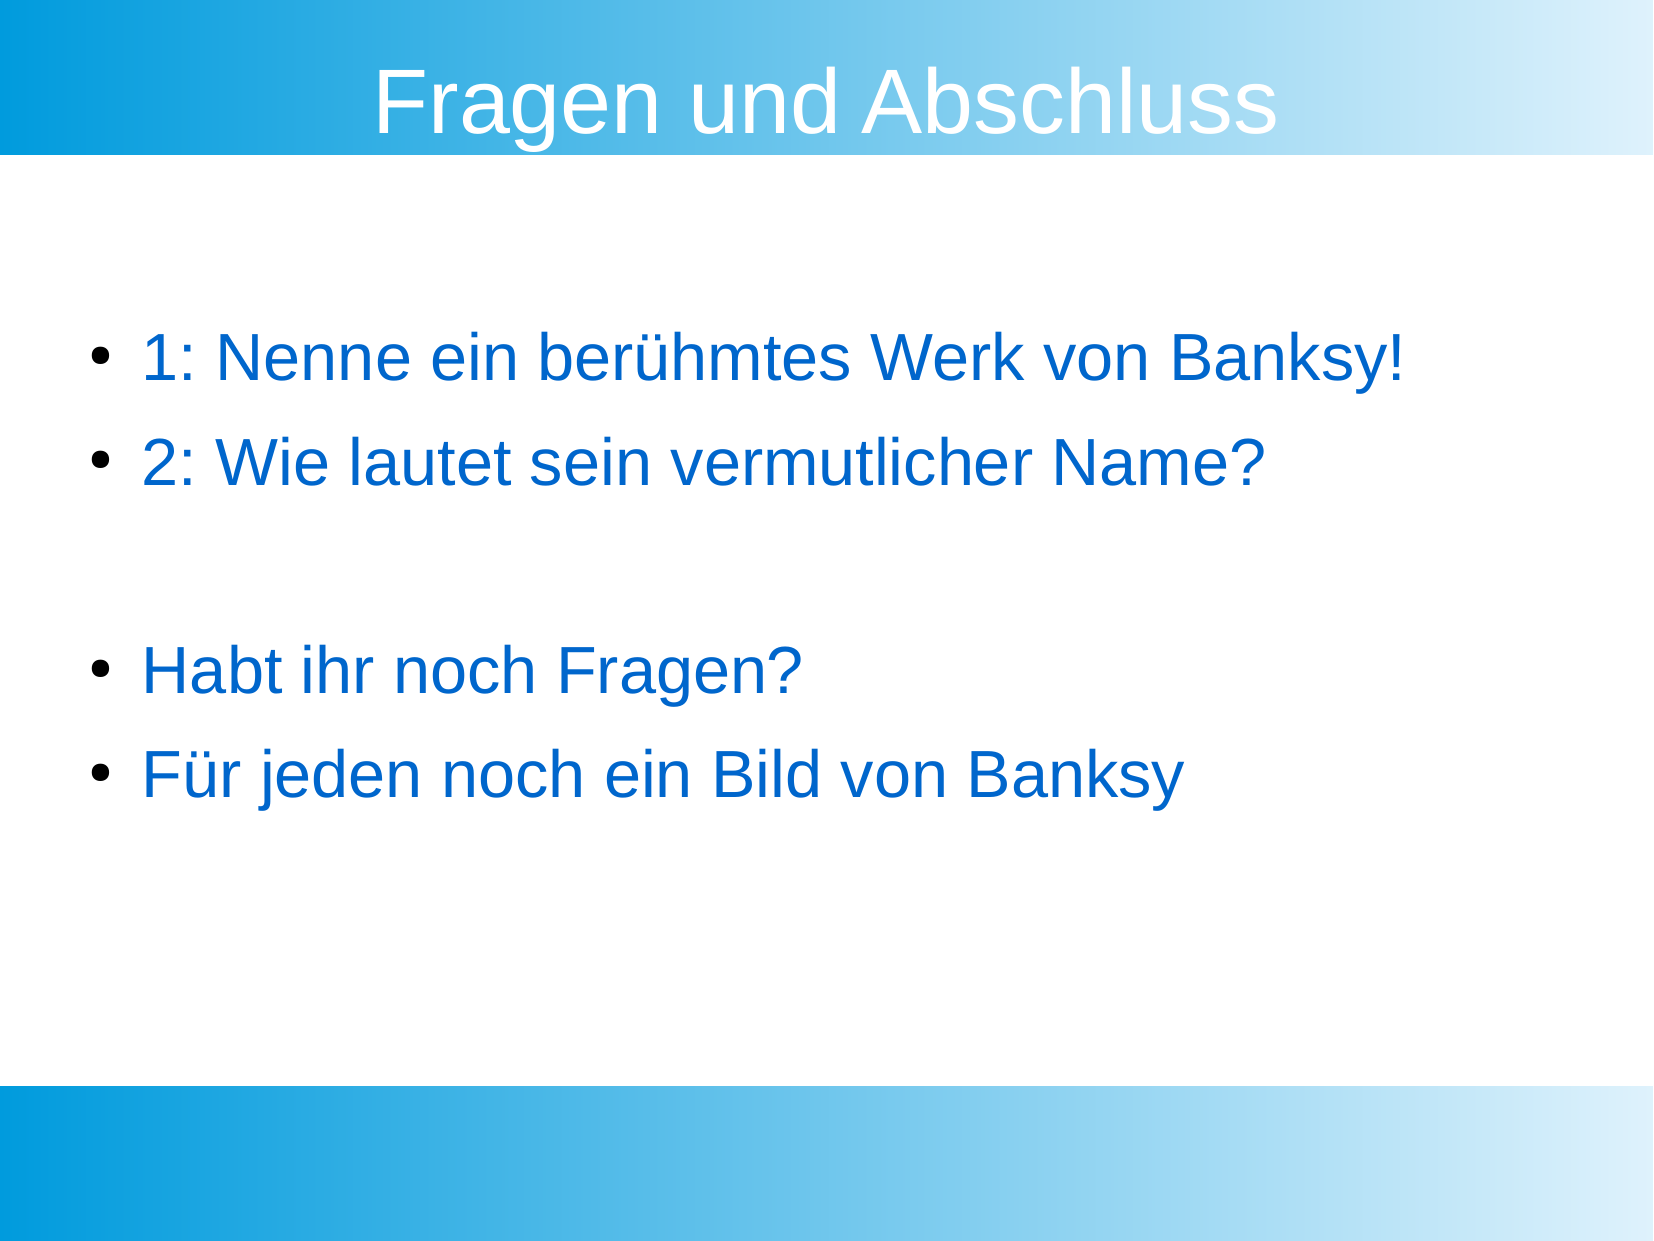

# Fragen und Abschluss
1: Nenne ein berühmtes Werk von Banksy!
2: Wie lautet sein vermutlicher Name?
Habt ihr noch Fragen?
Für jeden noch ein Bild von Banksy